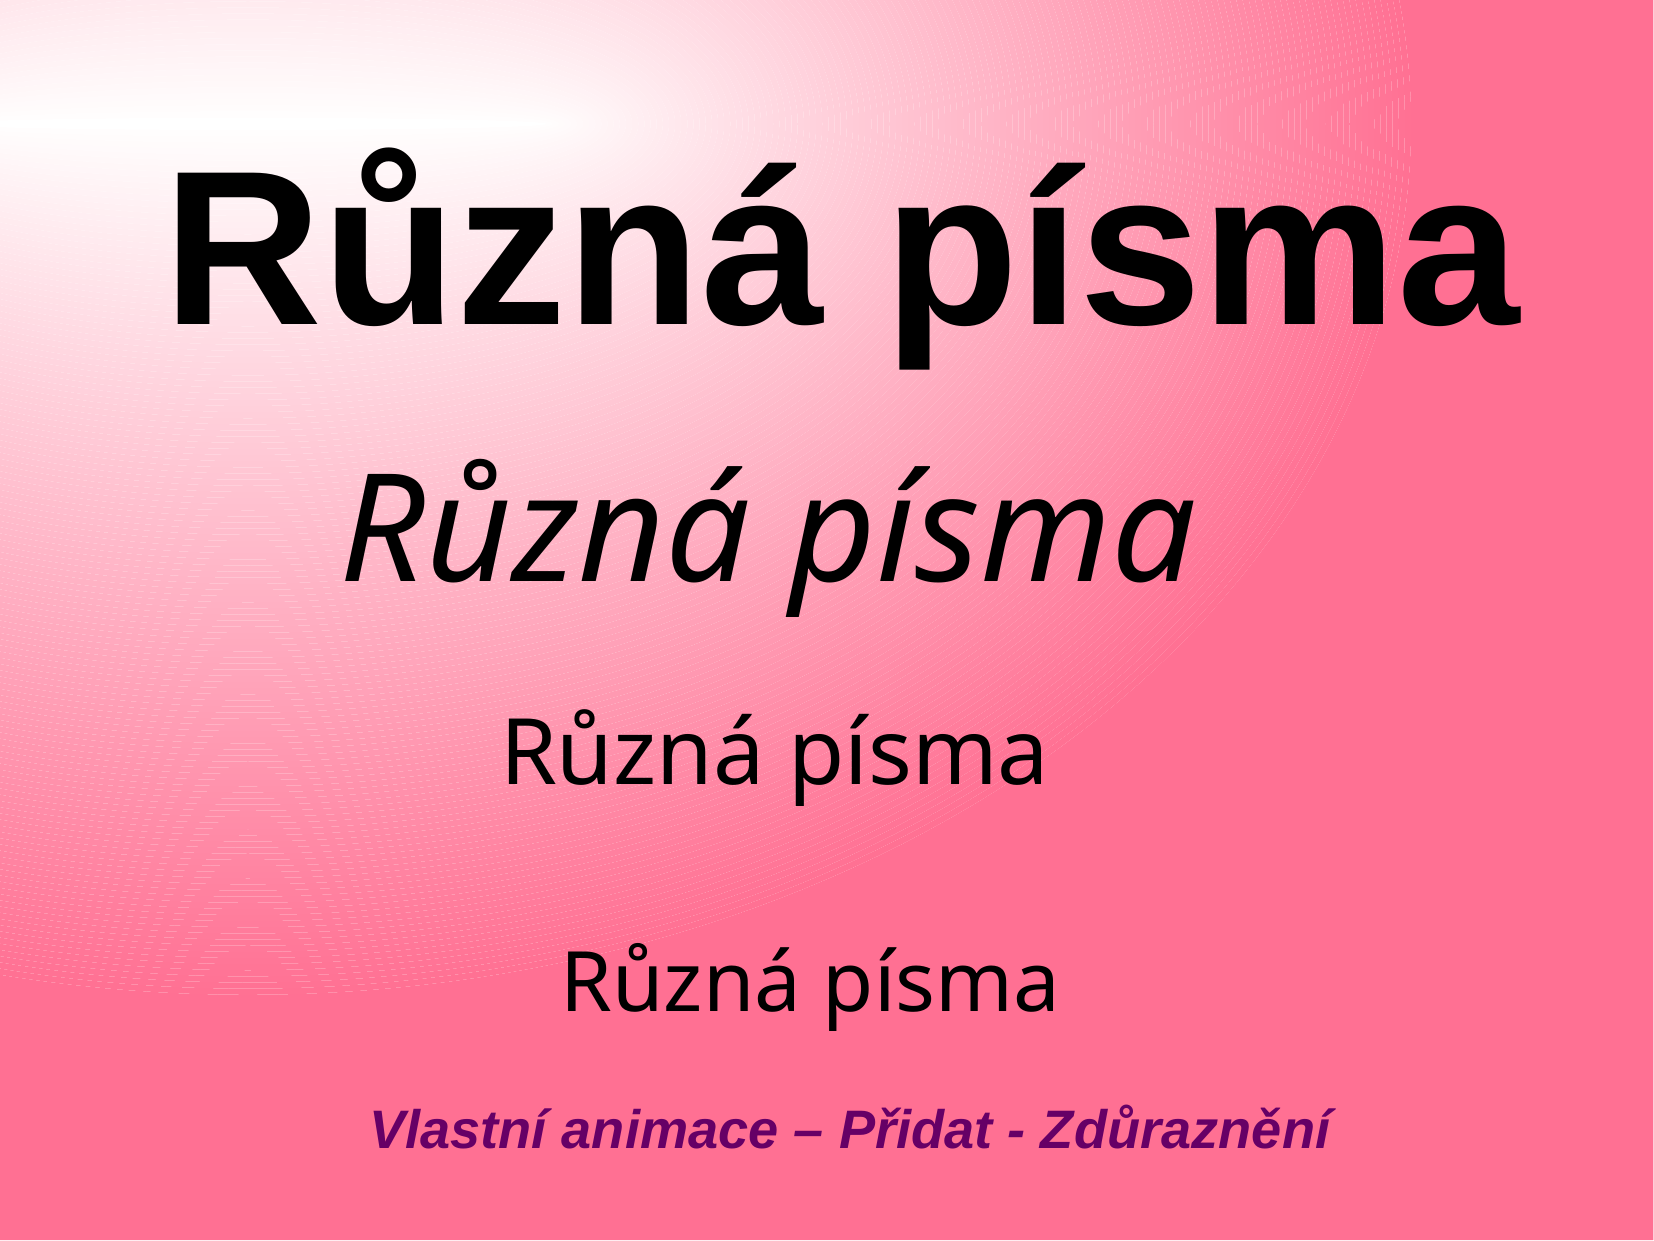

Různá písma
Různá písma
Různá písma
Různá písma
Vlastní animace – Přidat - Zdůraznění